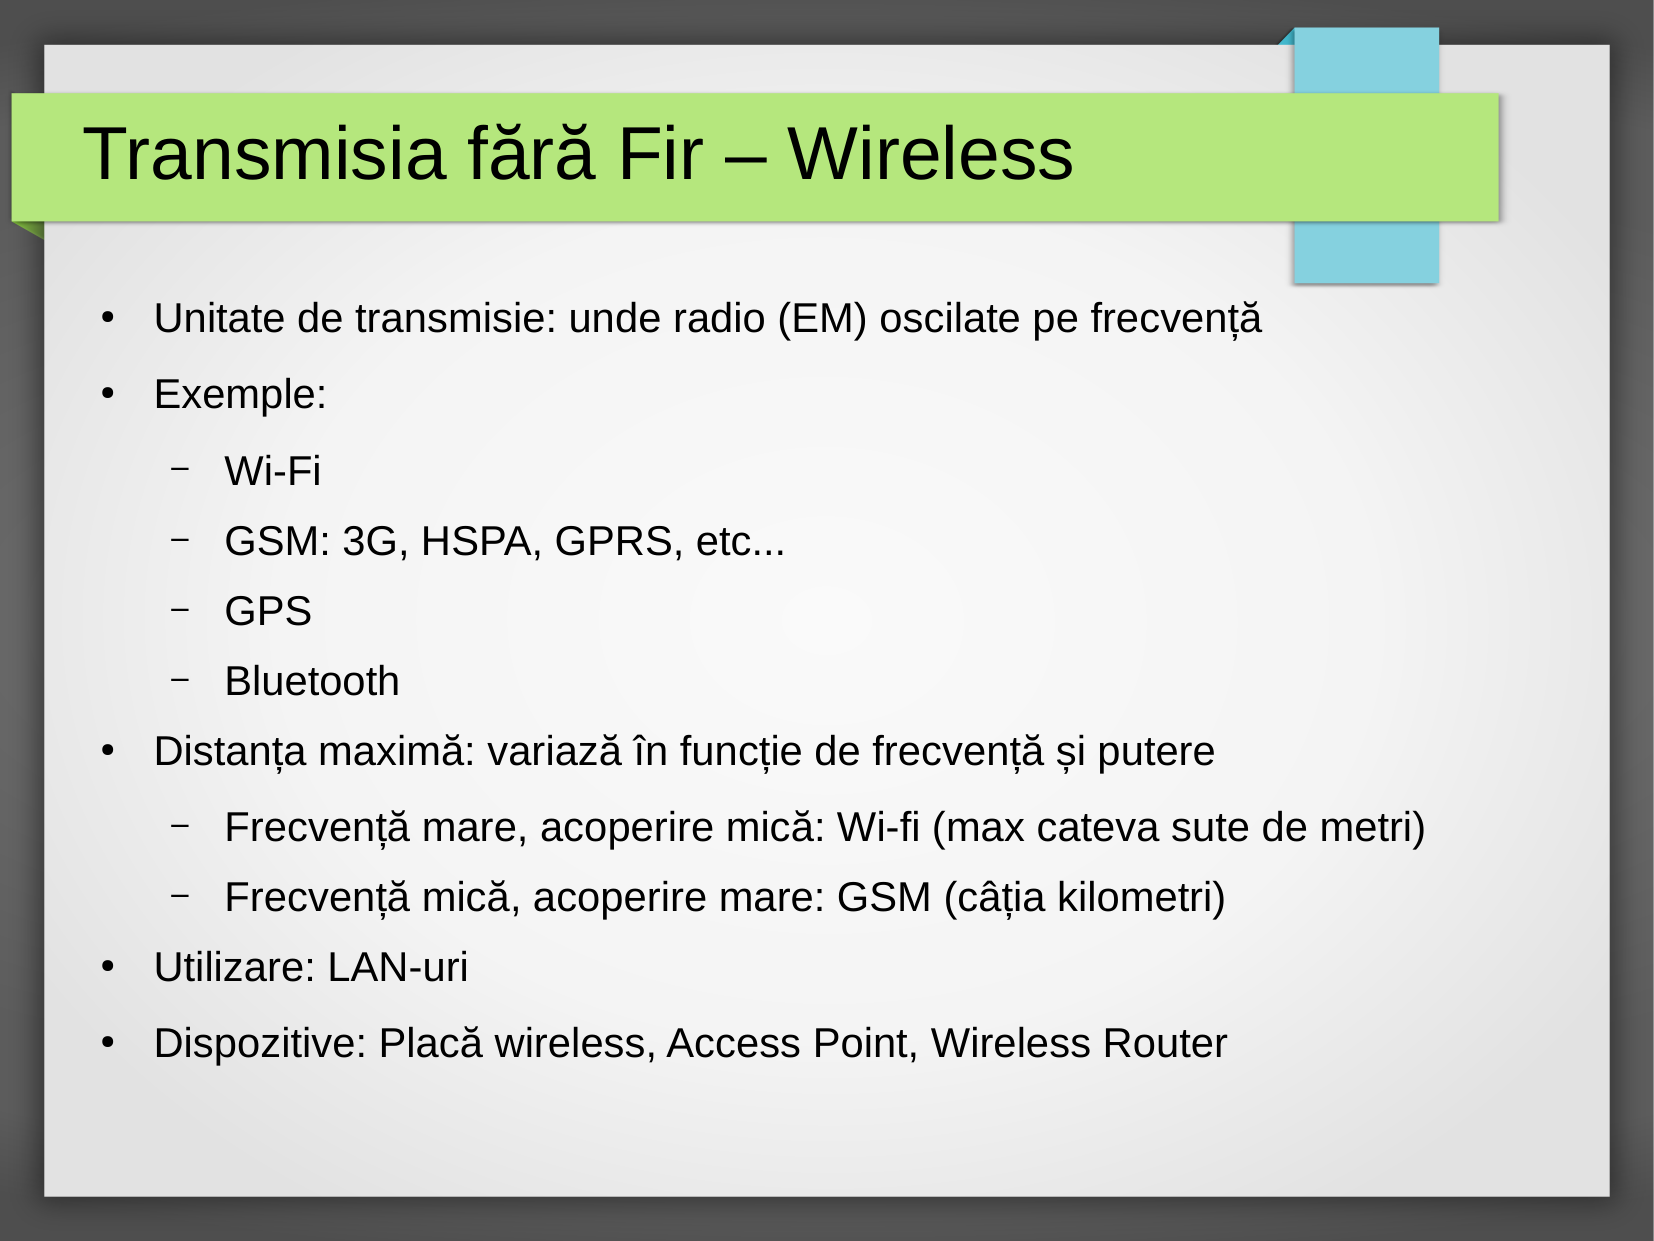

# Transmisia fără Fir – Wireless
Unitate de transmisie: unde radio (EM) oscilate pe frecvență
Exemple:
Wi-Fi
GSM: 3G, HSPA, GPRS, etc...
GPS
Bluetooth
Distanța maximă: variază în funcție de frecvență și putere
Frecvență mare, acoperire mică: Wi-fi (max cateva sute de metri)
Frecvență mică, acoperire mare: GSM (câția kilometri)
Utilizare: LAN-uri
Dispozitive: Placă wireless, Access Point, Wireless Router